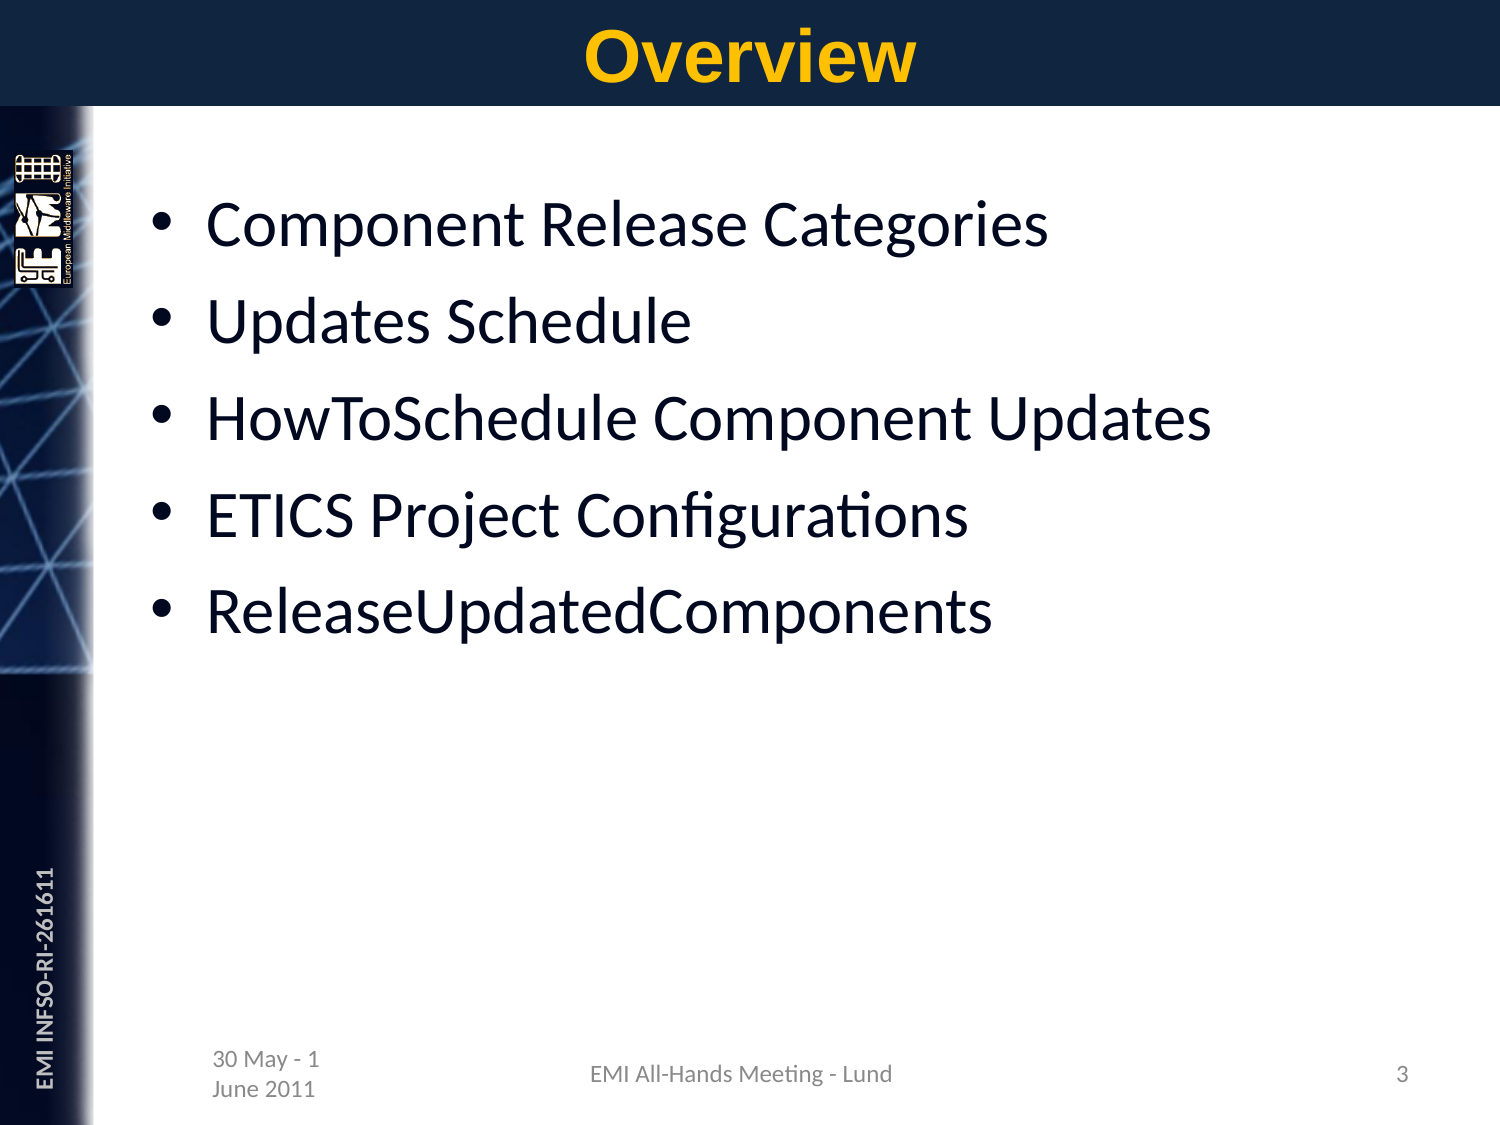

# Overview
Component Release Categories
Updates Schedule
HowToSchedule Component Updates
ETICS Project Configurations
ReleaseUpdatedComponents
30 May - 1 June 2011
EMI All-Hands Meeting - Lund